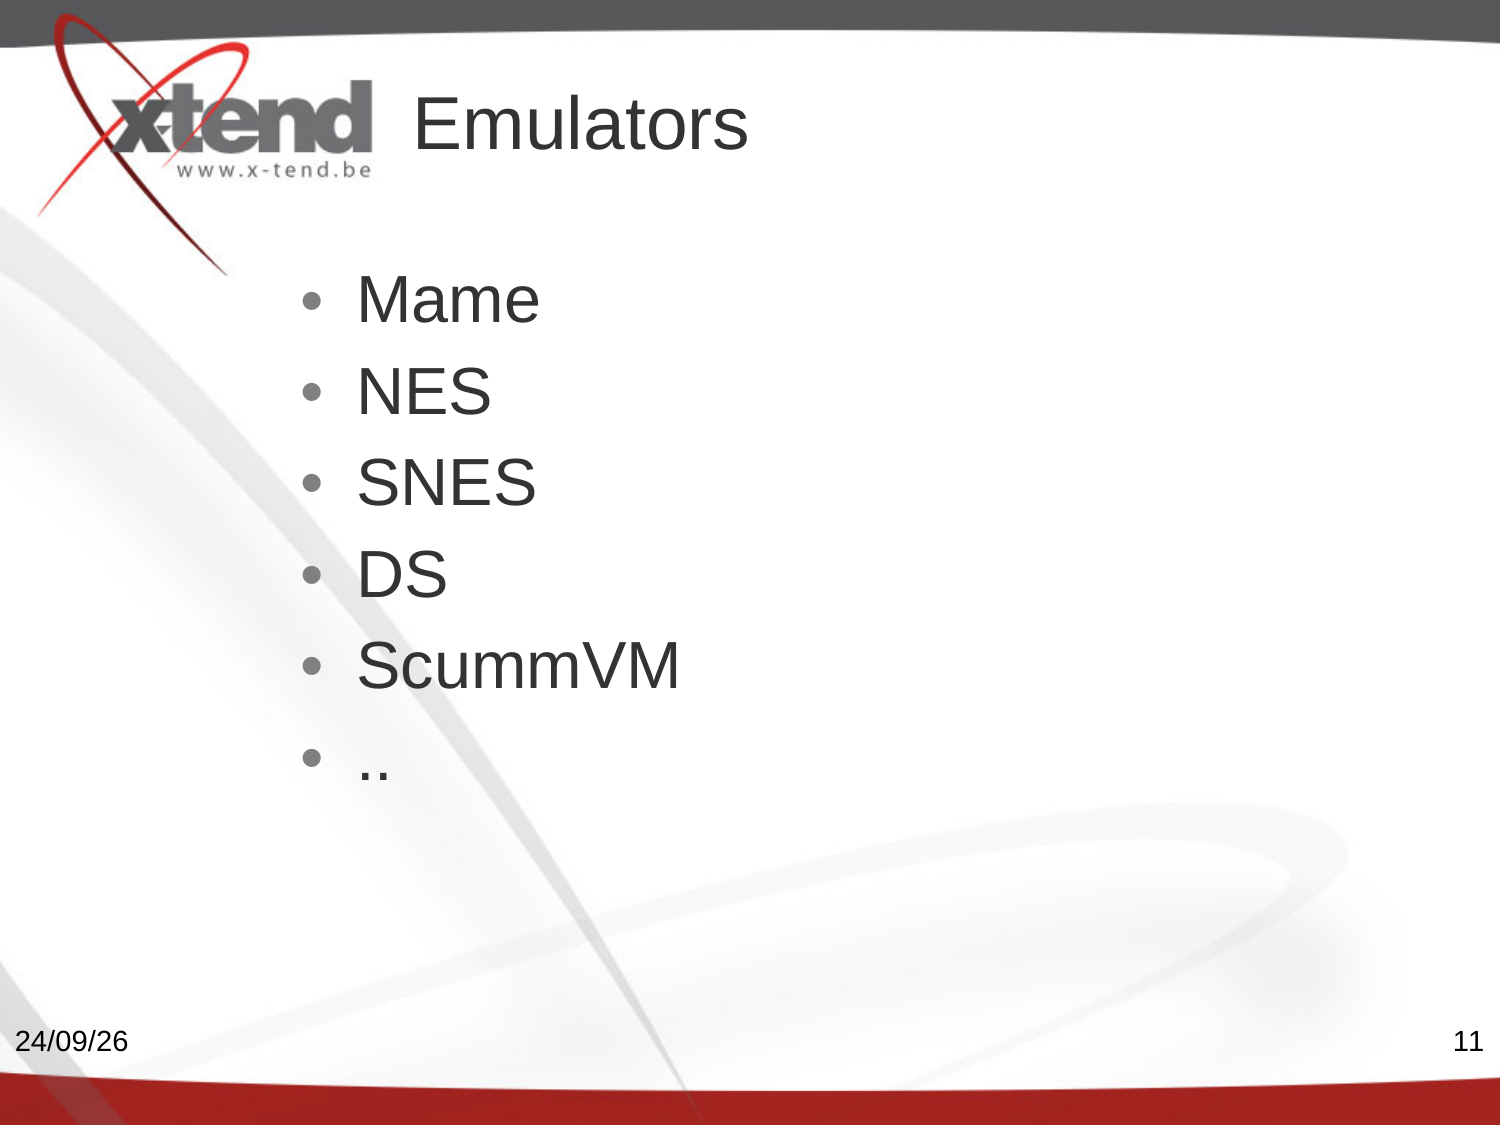

# Emulators
Mame
NES
SNES
DS
ScummVM
..
11